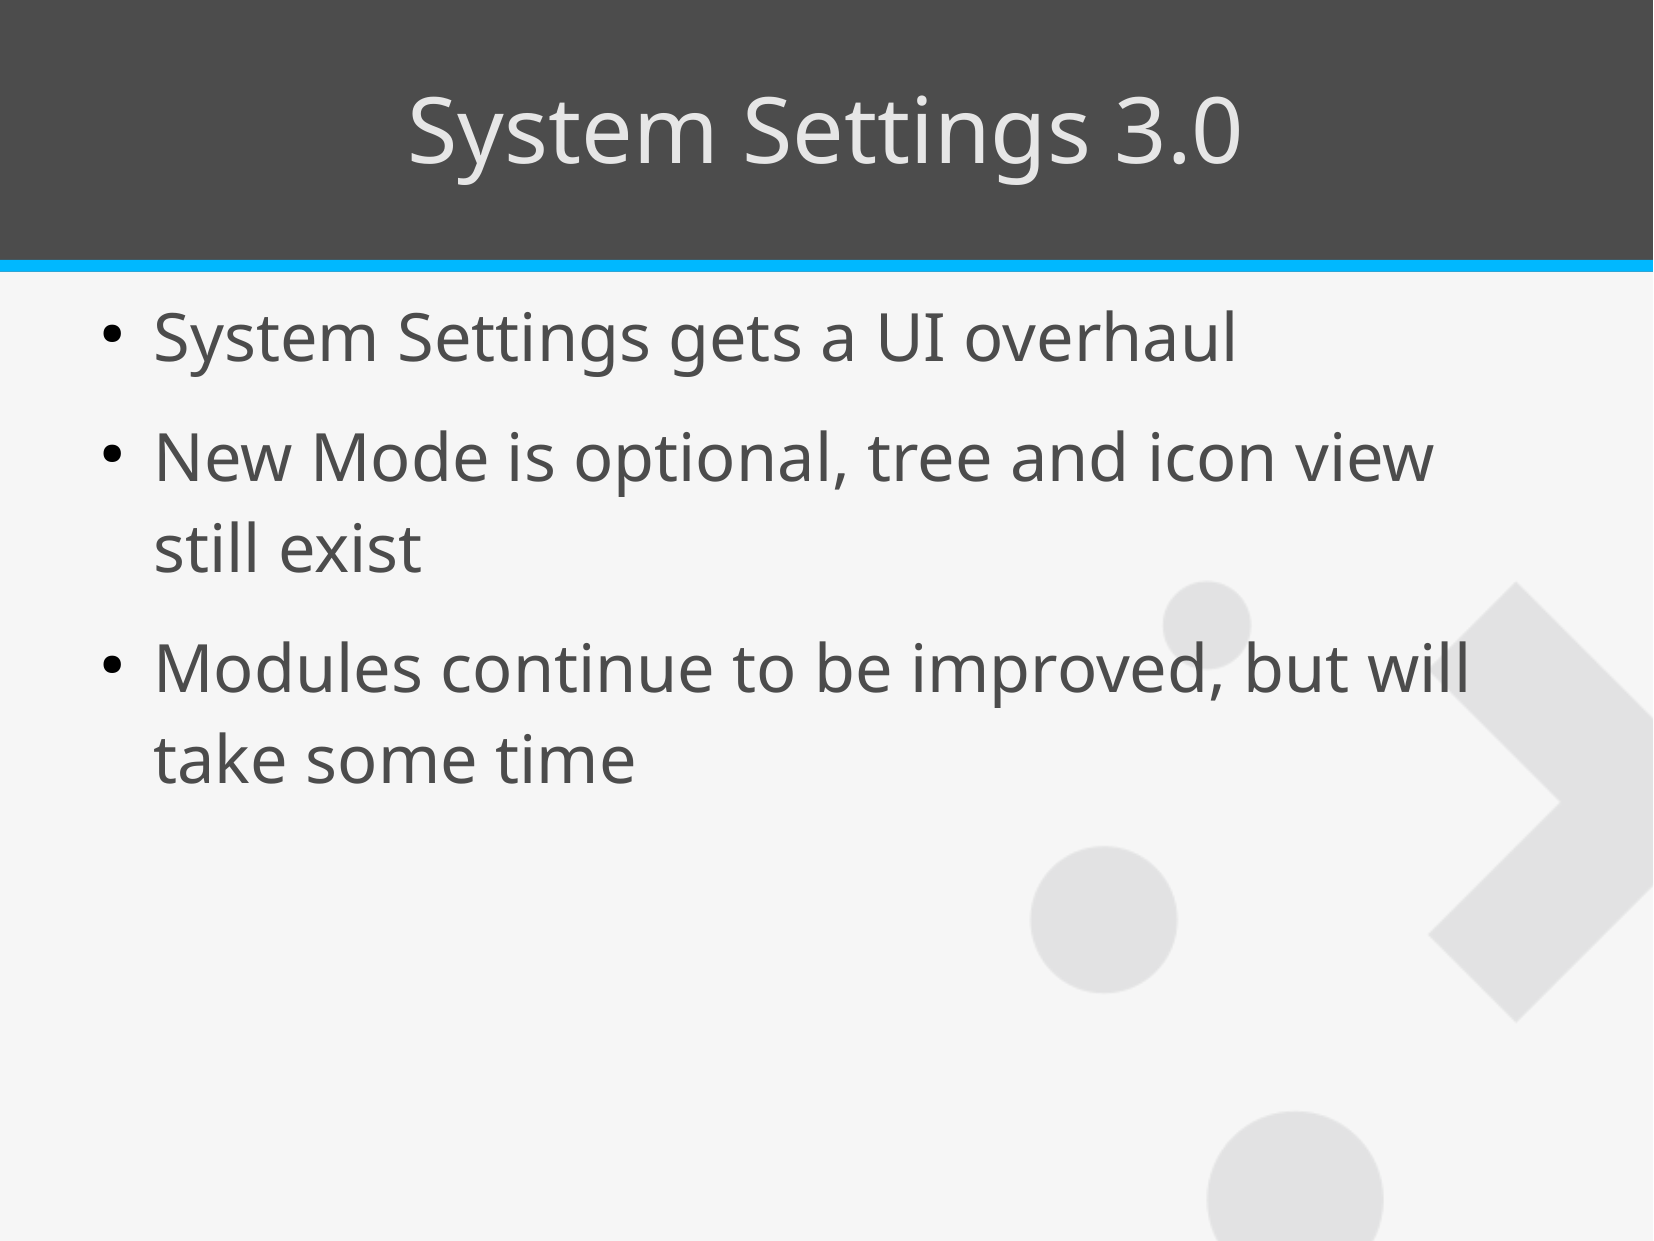

# System Settings 3.0
System Settings gets a UI overhaul
New Mode is optional, tree and icon view still exist
Modules continue to be improved, but will take some time